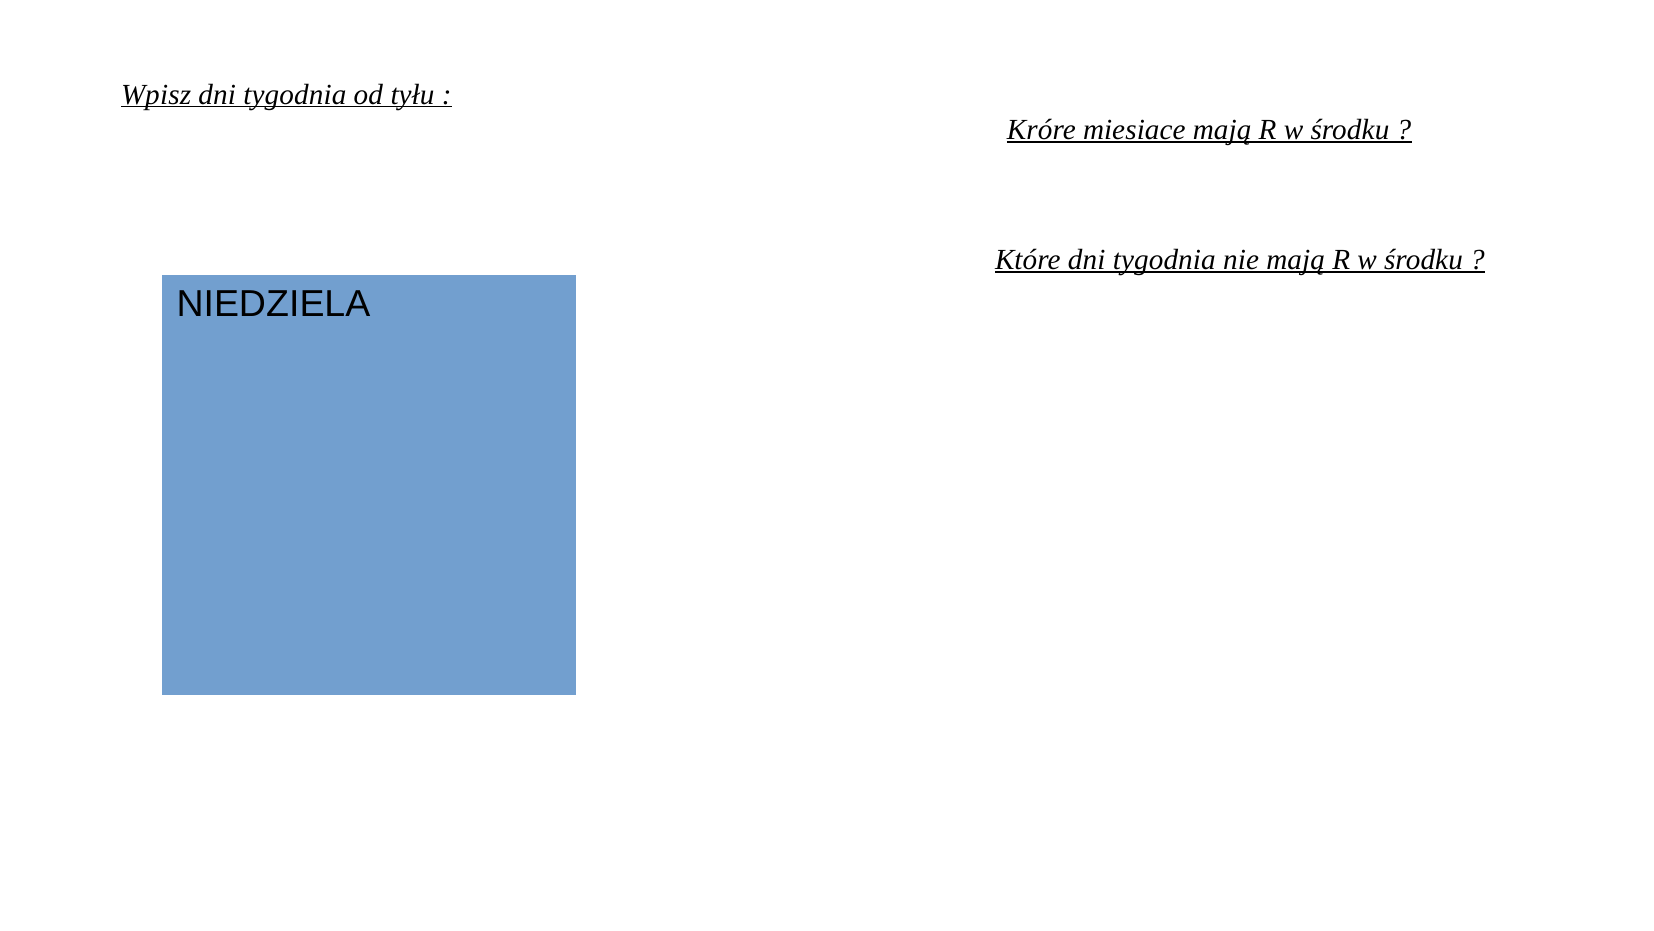

Wpisz dni tygodnia od tyłu :
Króre miesiace mają R w środku ?
Które dni tygodnia nie mają R w środku ?
| NIEDZIELA |
| --- |
| |
| |
| |
| |
| |
| |